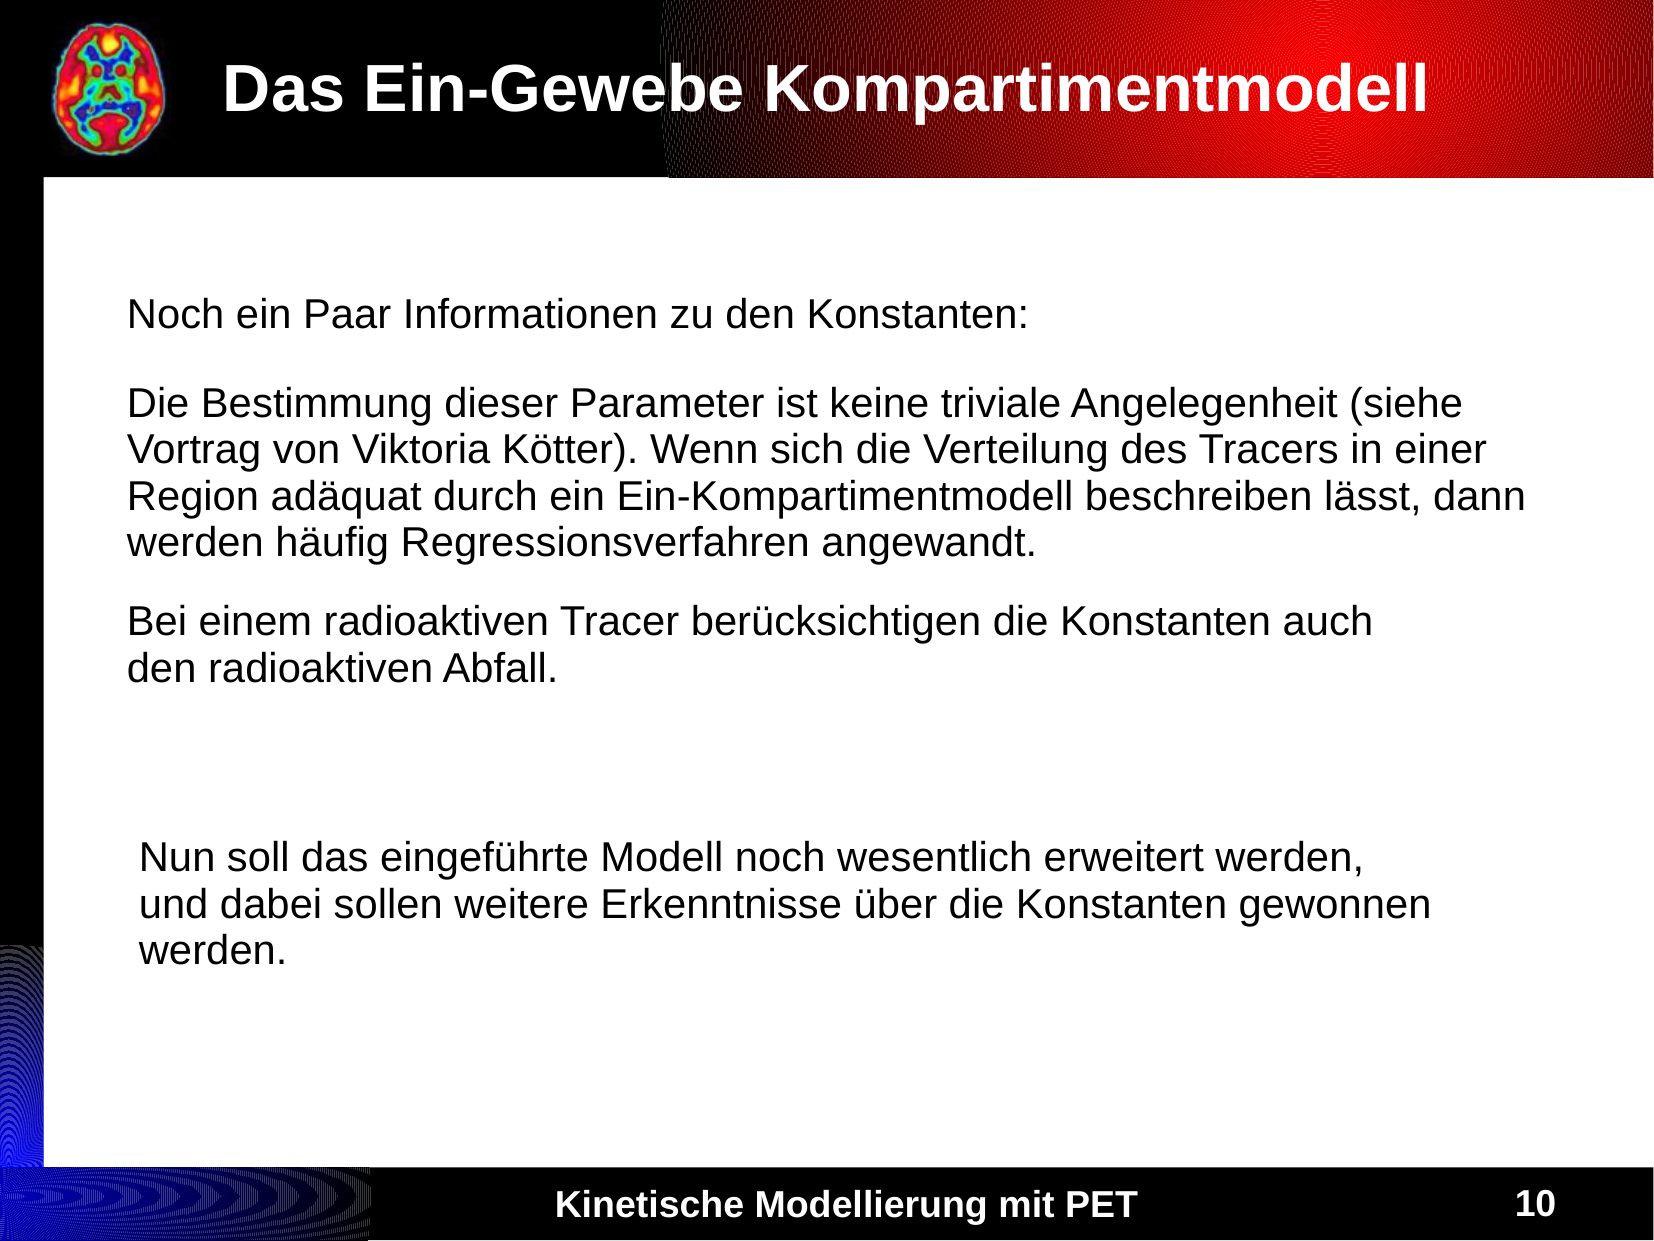

Das Ein-Gewebe Kompartimentmodell
# Das Ein-Gewebe Kompartimentmodell
Noch ein Paar Informationen zu den Konstanten:
Die Bestimmung dieser Parameter ist keine triviale Angelegenheit (siehe Vortrag von Viktoria Kötter). Wenn sich die Verteilung des Tracers in einer Region adäquat durch ein Ein-Kompartimentmodell beschreiben lässt, dann werden häufig Regressionsverfahren angewandt.
Bei einem radioaktiven Tracer berücksichtigen die Konstanten auch den radioaktiven Abfall.
Nun soll das eingeführte Modell noch wesentlich erweitert werden, und dabei sollen weitere Erkenntnisse über die Konstanten gewonnen werden.
Kinetische Modellierung mit PET